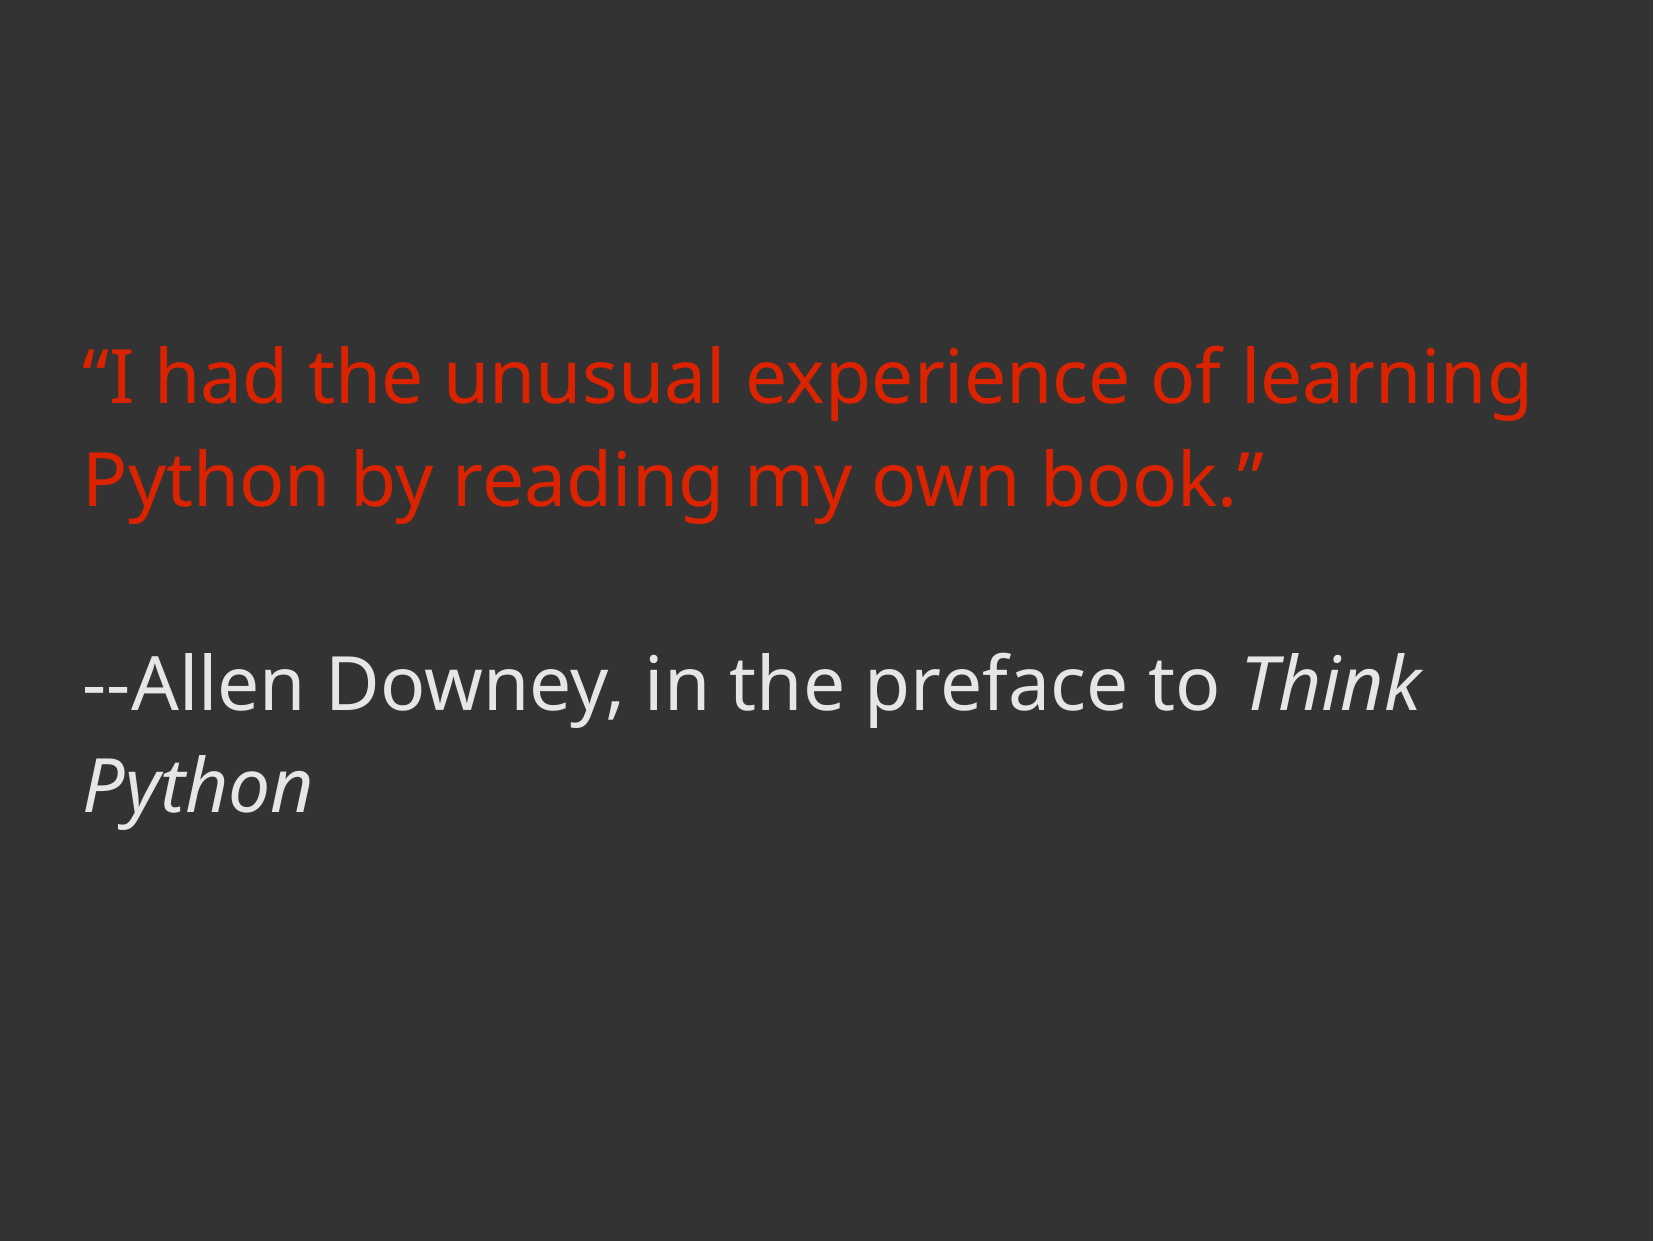

# “I had the unusual experience of learning Python by reading my own book.”
--Allen Downey, in the preface to Think Python